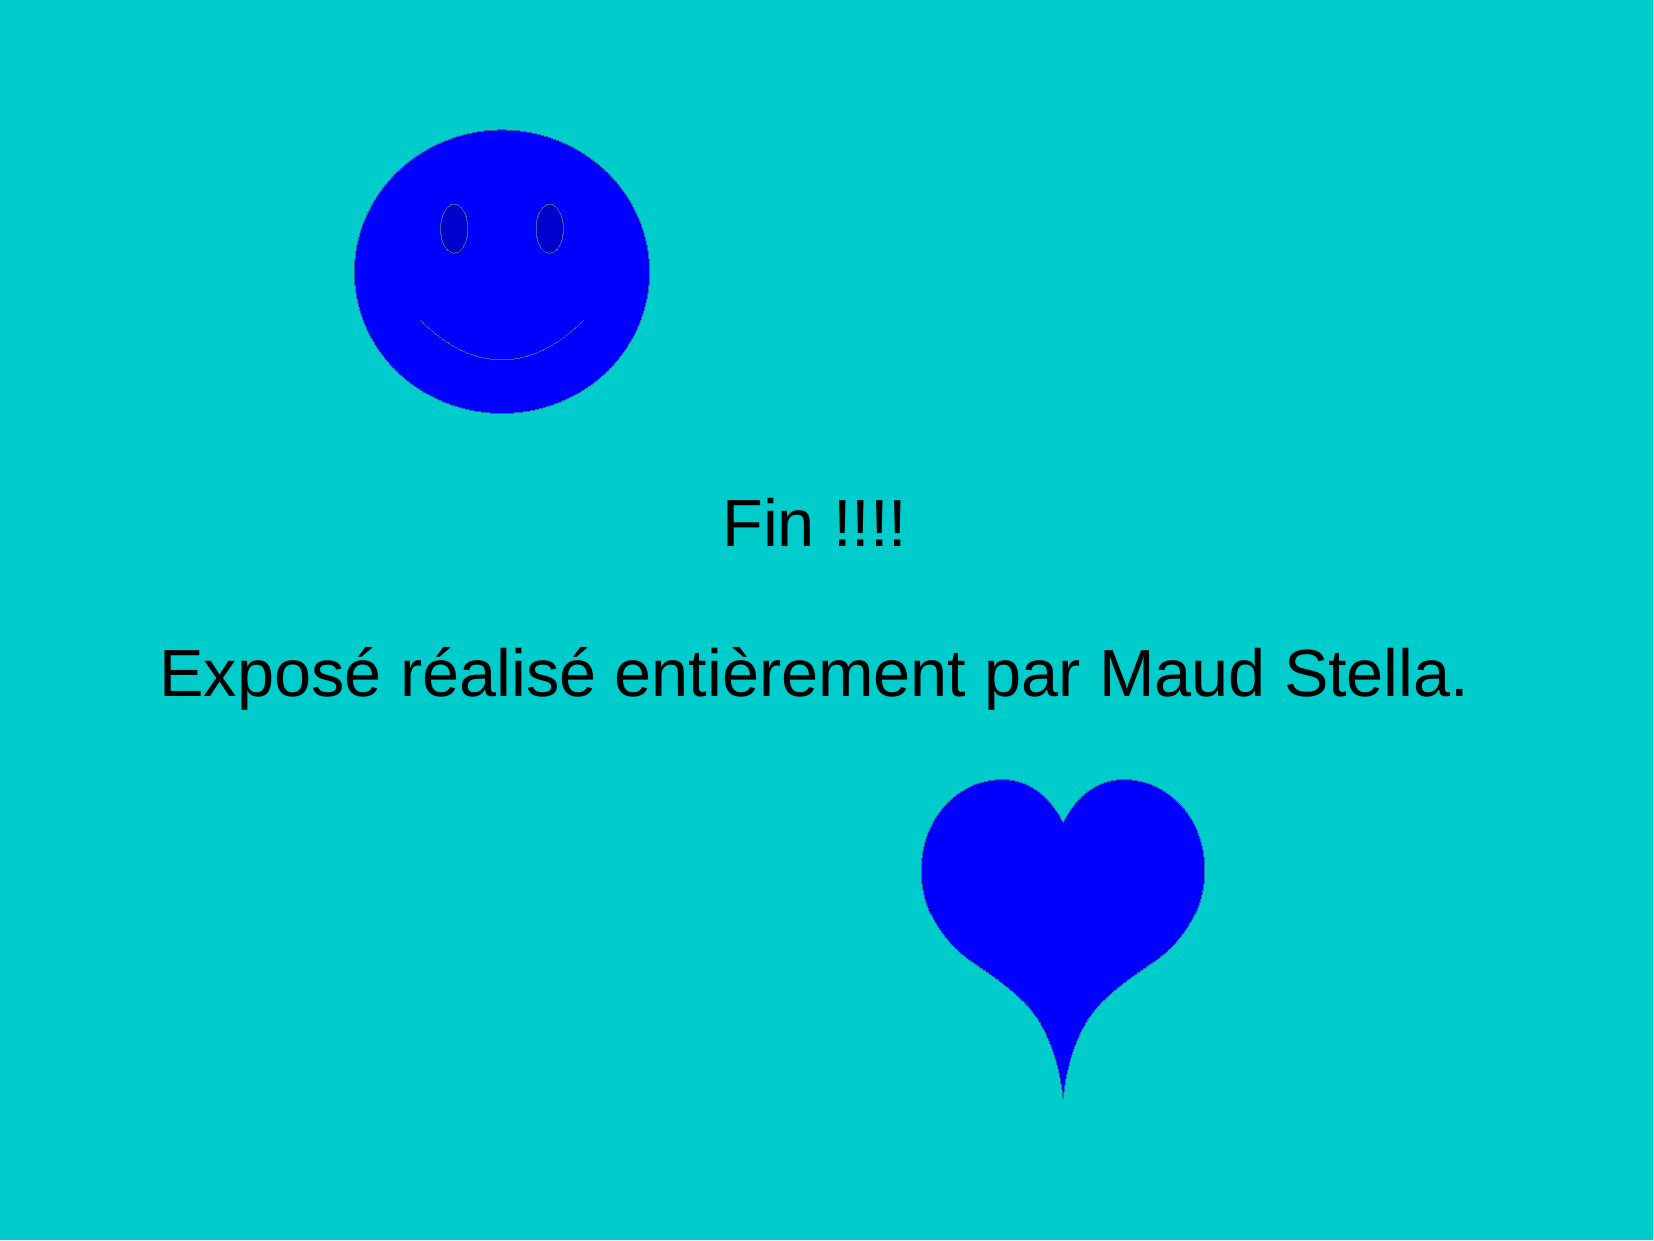

# Fin !!!!
Exposé réalisé entièrement par Maud Stella.